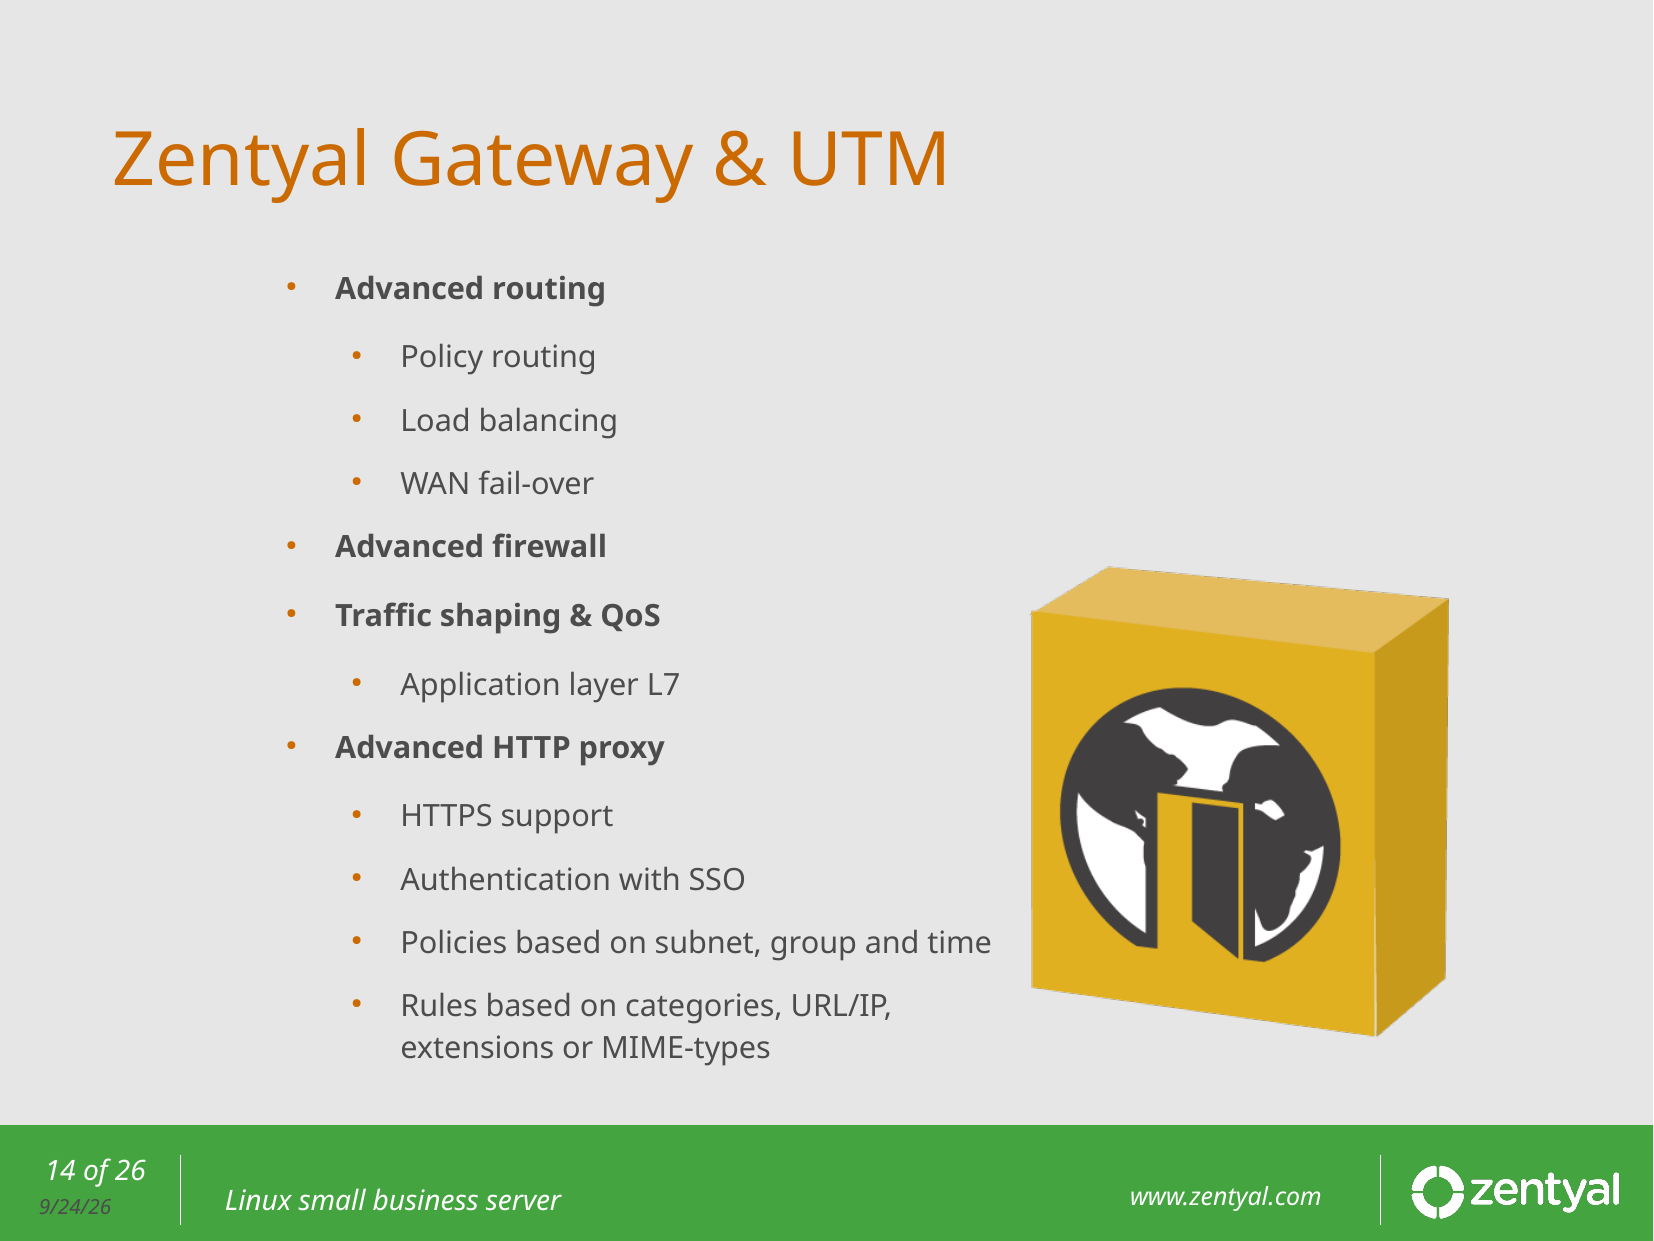

# Zentyal Gateway & UTM
Advanced routing
Policy routing
Load balancing
WAN fail-over
Advanced firewall
Traffic shaping & QoS
Application layer L7
Advanced HTTP proxy
HTTPS support
Authentication with SSO
Policies based on subnet, group and time
Rules based on categories, URL/IP, extensions or MIME-types